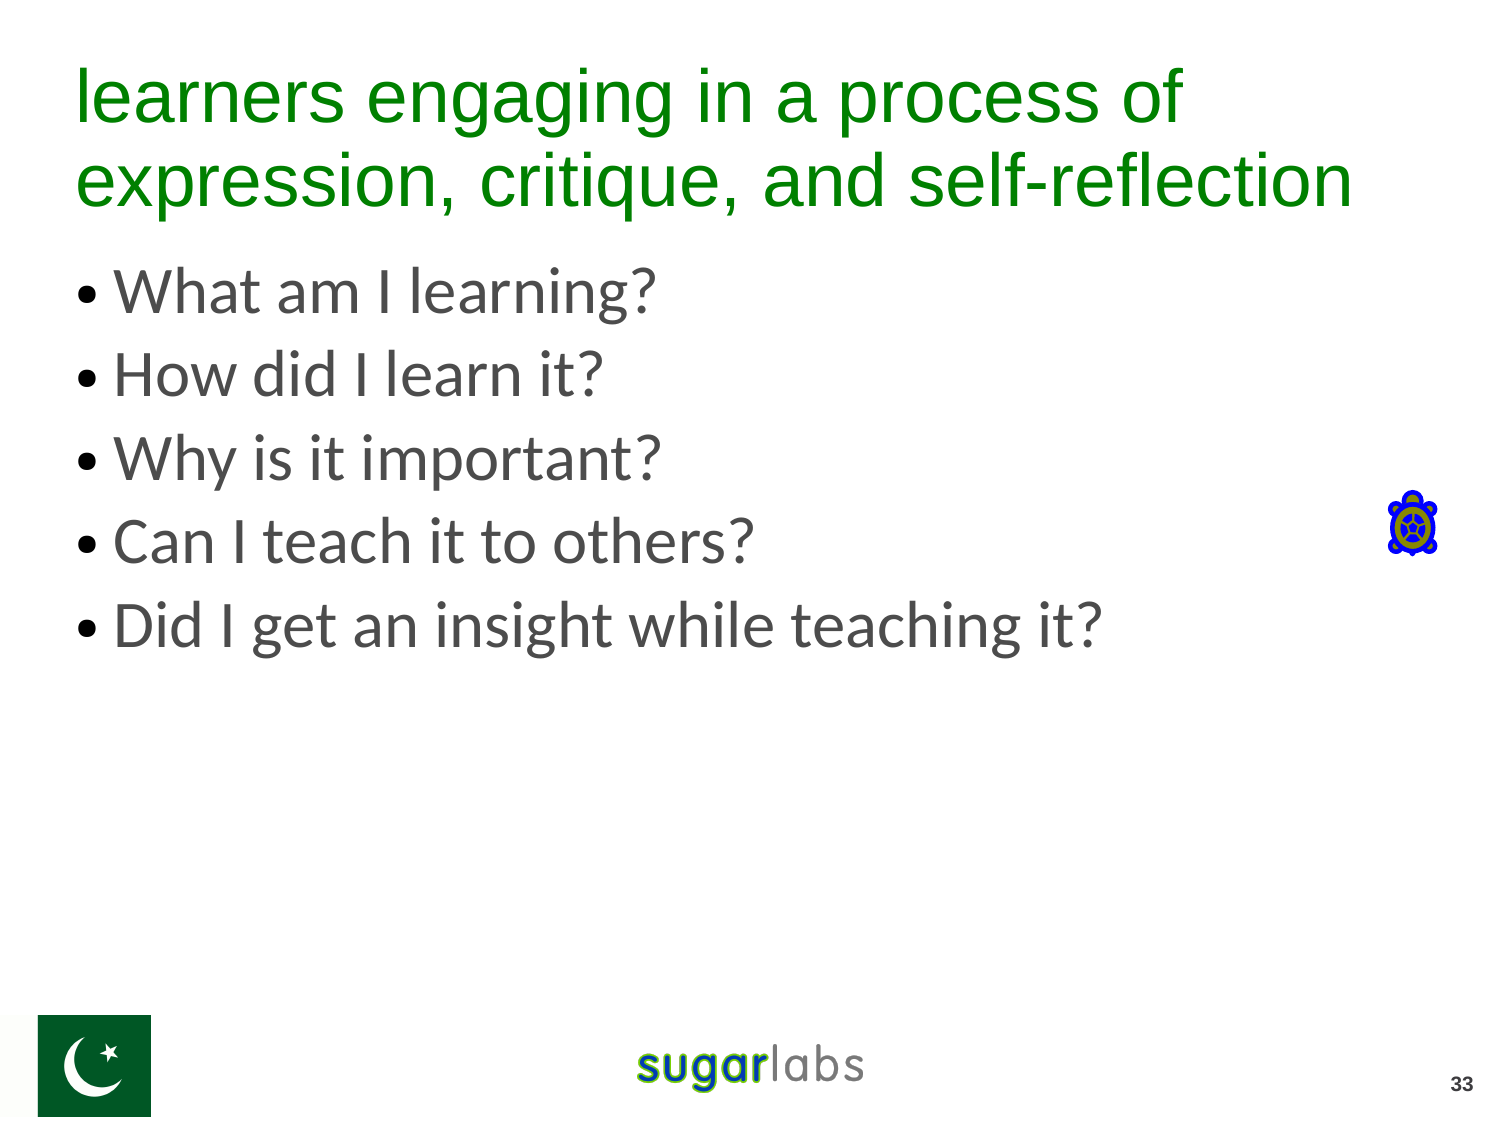

# learners engaging in a process of expression, critique, and self-reflection
 What am I learning?
 How did I learn it?
 Why is it important?
 Can I teach it to others?
 Did I get an insight while teaching it?
33